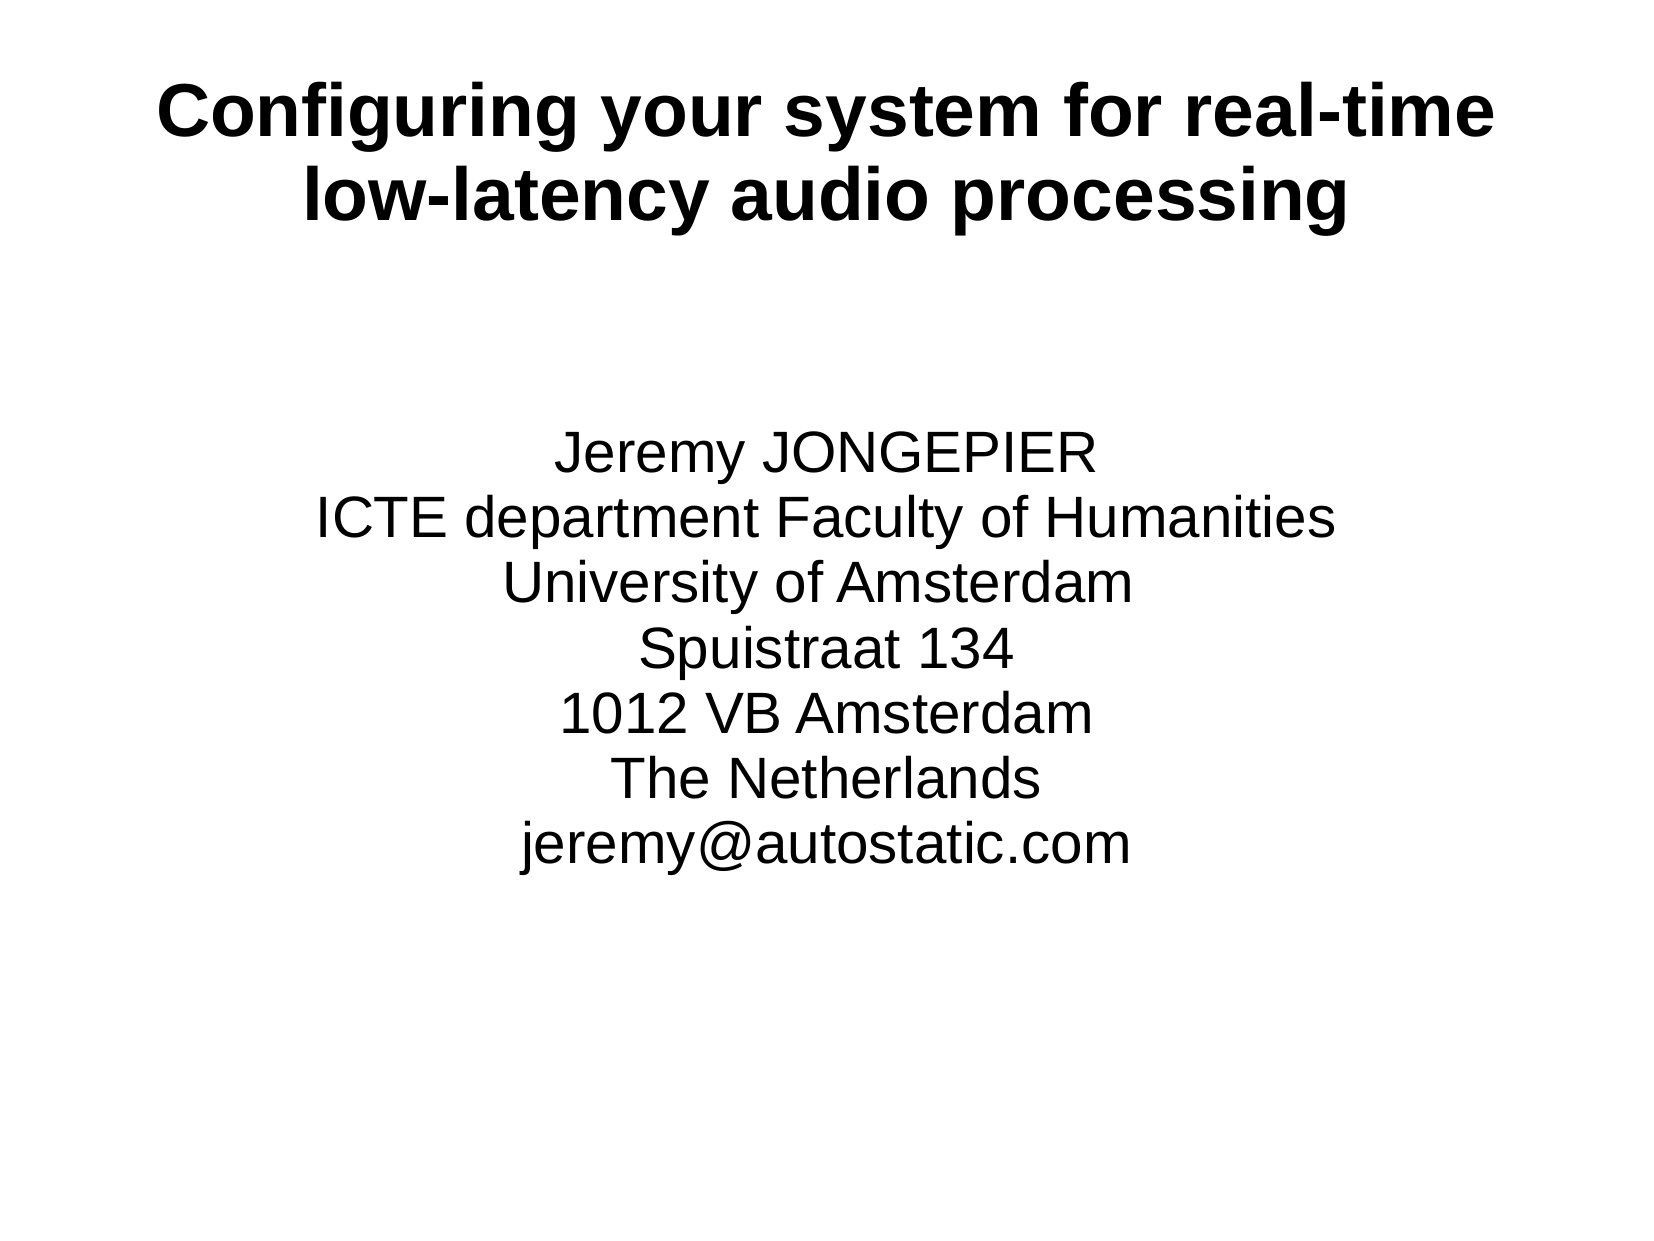

# Configuring your system for real-time low-latency audio processing
Jeremy JONGEPIER
ICTE department Faculty of Humanities
University of Amsterdam
Spuistraat 134
1012 VB Amsterdam
The Netherlands
jeremy@autostatic.com